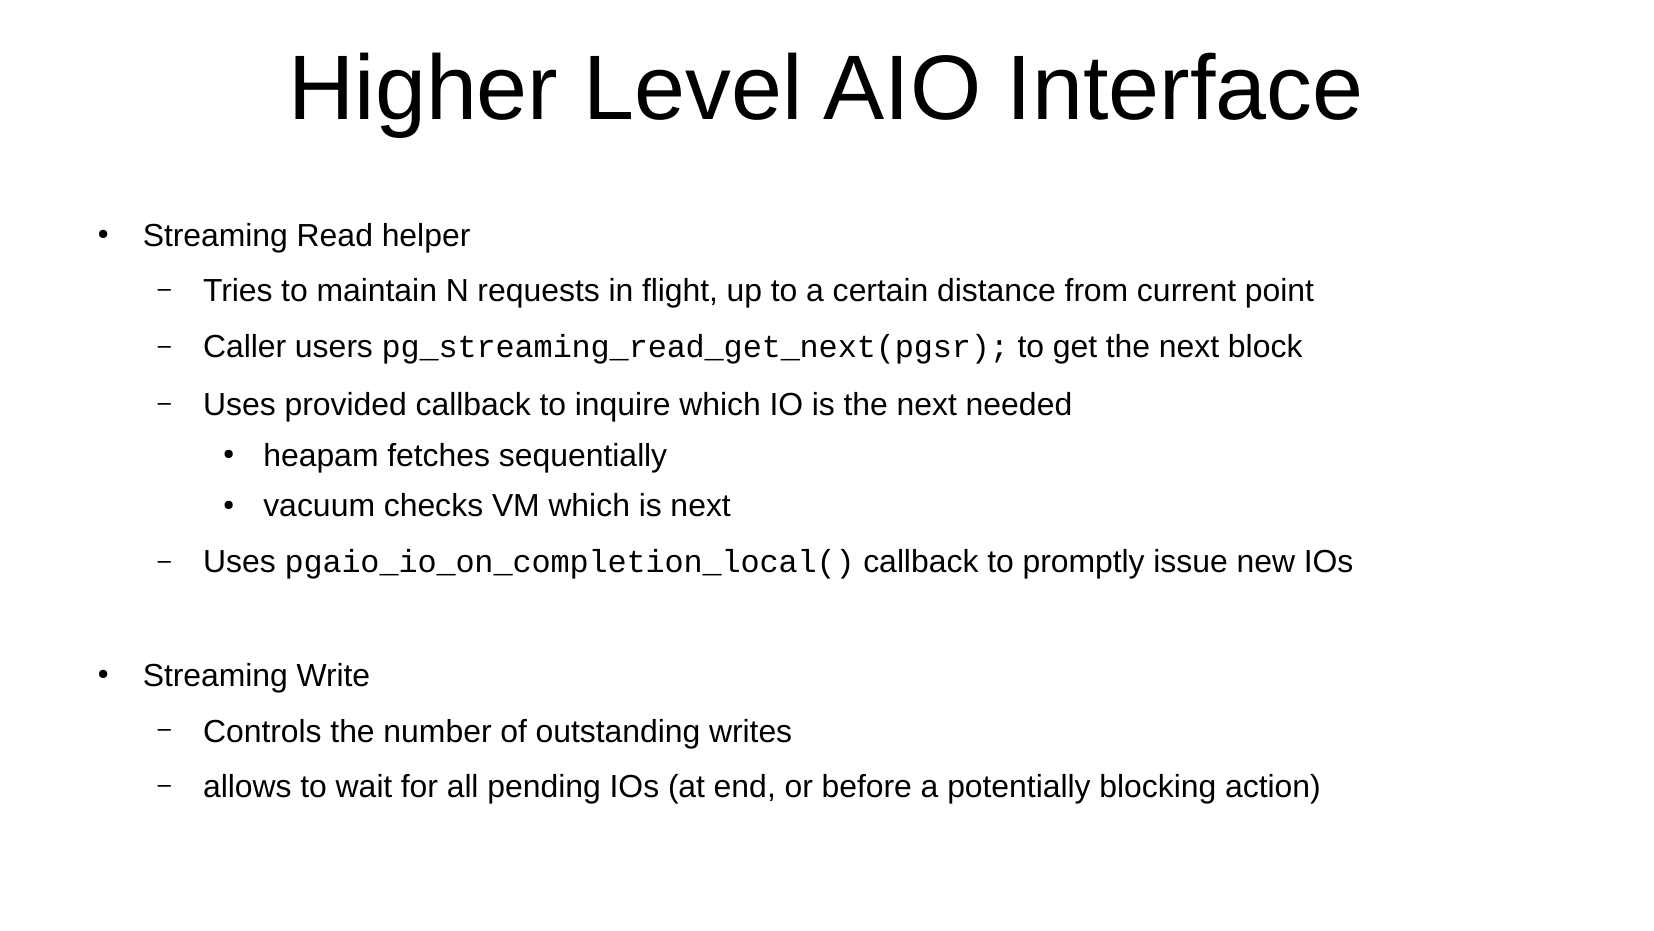

# Higher Level AIO Interface
Streaming Read helper
Tries to maintain N requests in flight, up to a certain distance from current point
Caller users pg_streaming_read_get_next(pgsr); to get the next block
Uses provided callback to inquire which IO is the next needed
heapam fetches sequentially
vacuum checks VM which is next
Uses pgaio_io_on_completion_local() callback to promptly issue new IOs
Streaming Write
Controls the number of outstanding writes
allows to wait for all pending IOs (at end, or before a potentially blocking action)